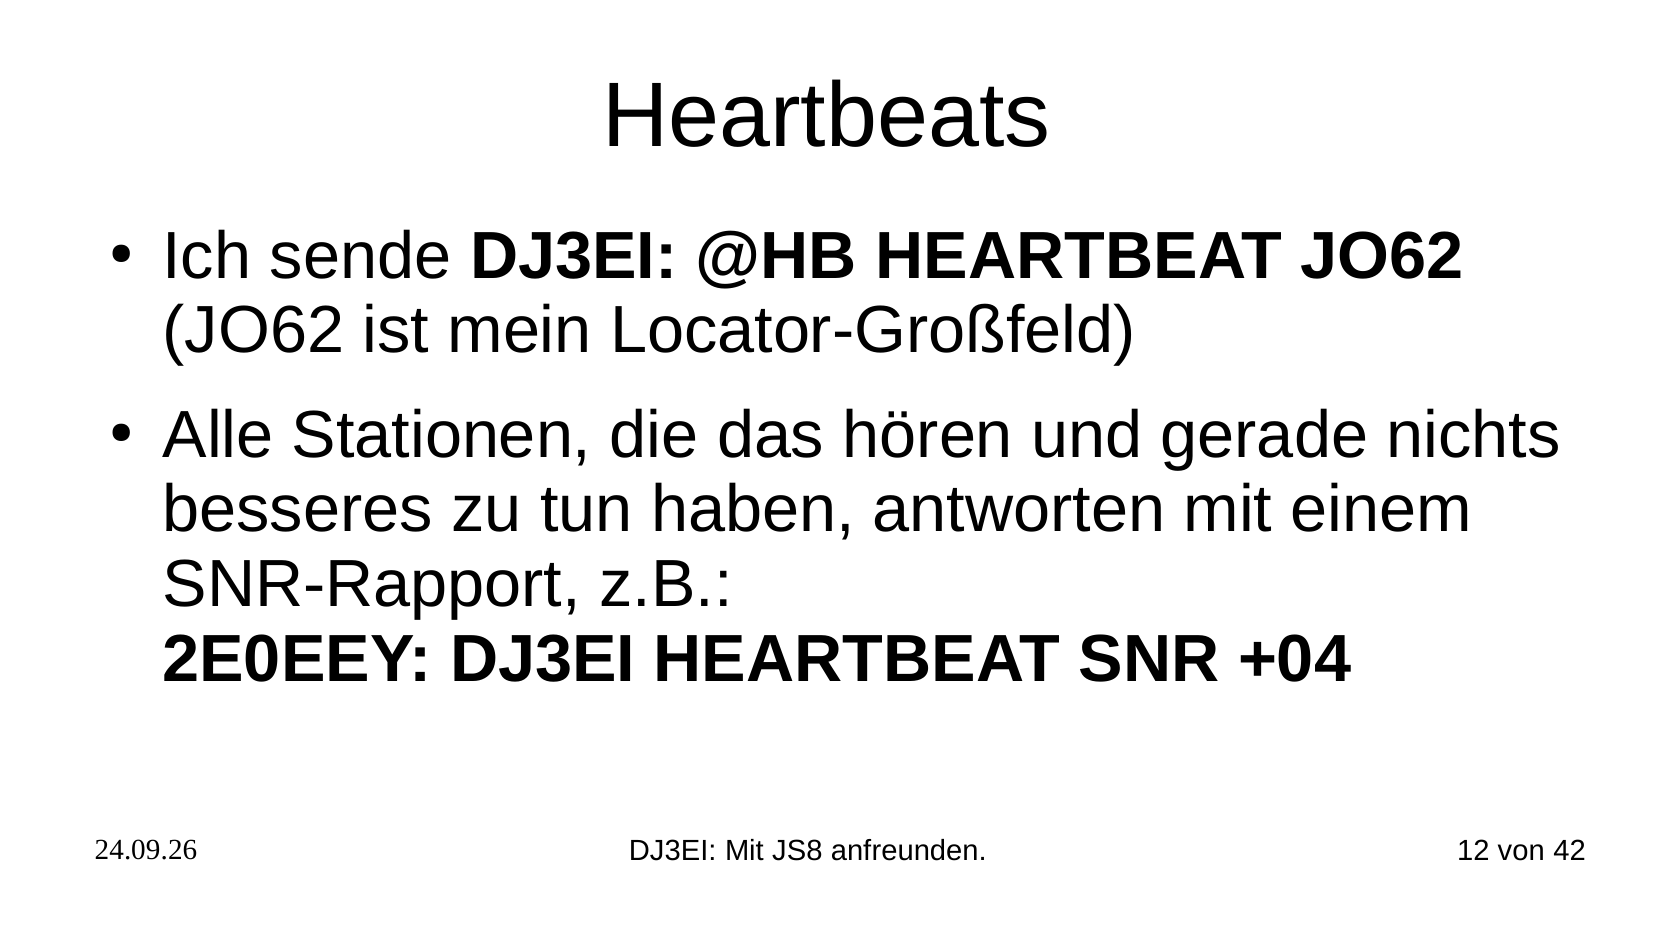

# Heartbeats
Ich sende DJ3EI: @HB HEARTBEAT JO62
(JO62 ist mein Locator-Großfeld)
Alle Stationen, die das hören und gerade nichts besseres zu tun haben, antworten mit einem SNR-Rapport, z.B.:
2E0EEY: DJ3EI HEARTBEAT SNR +04
12